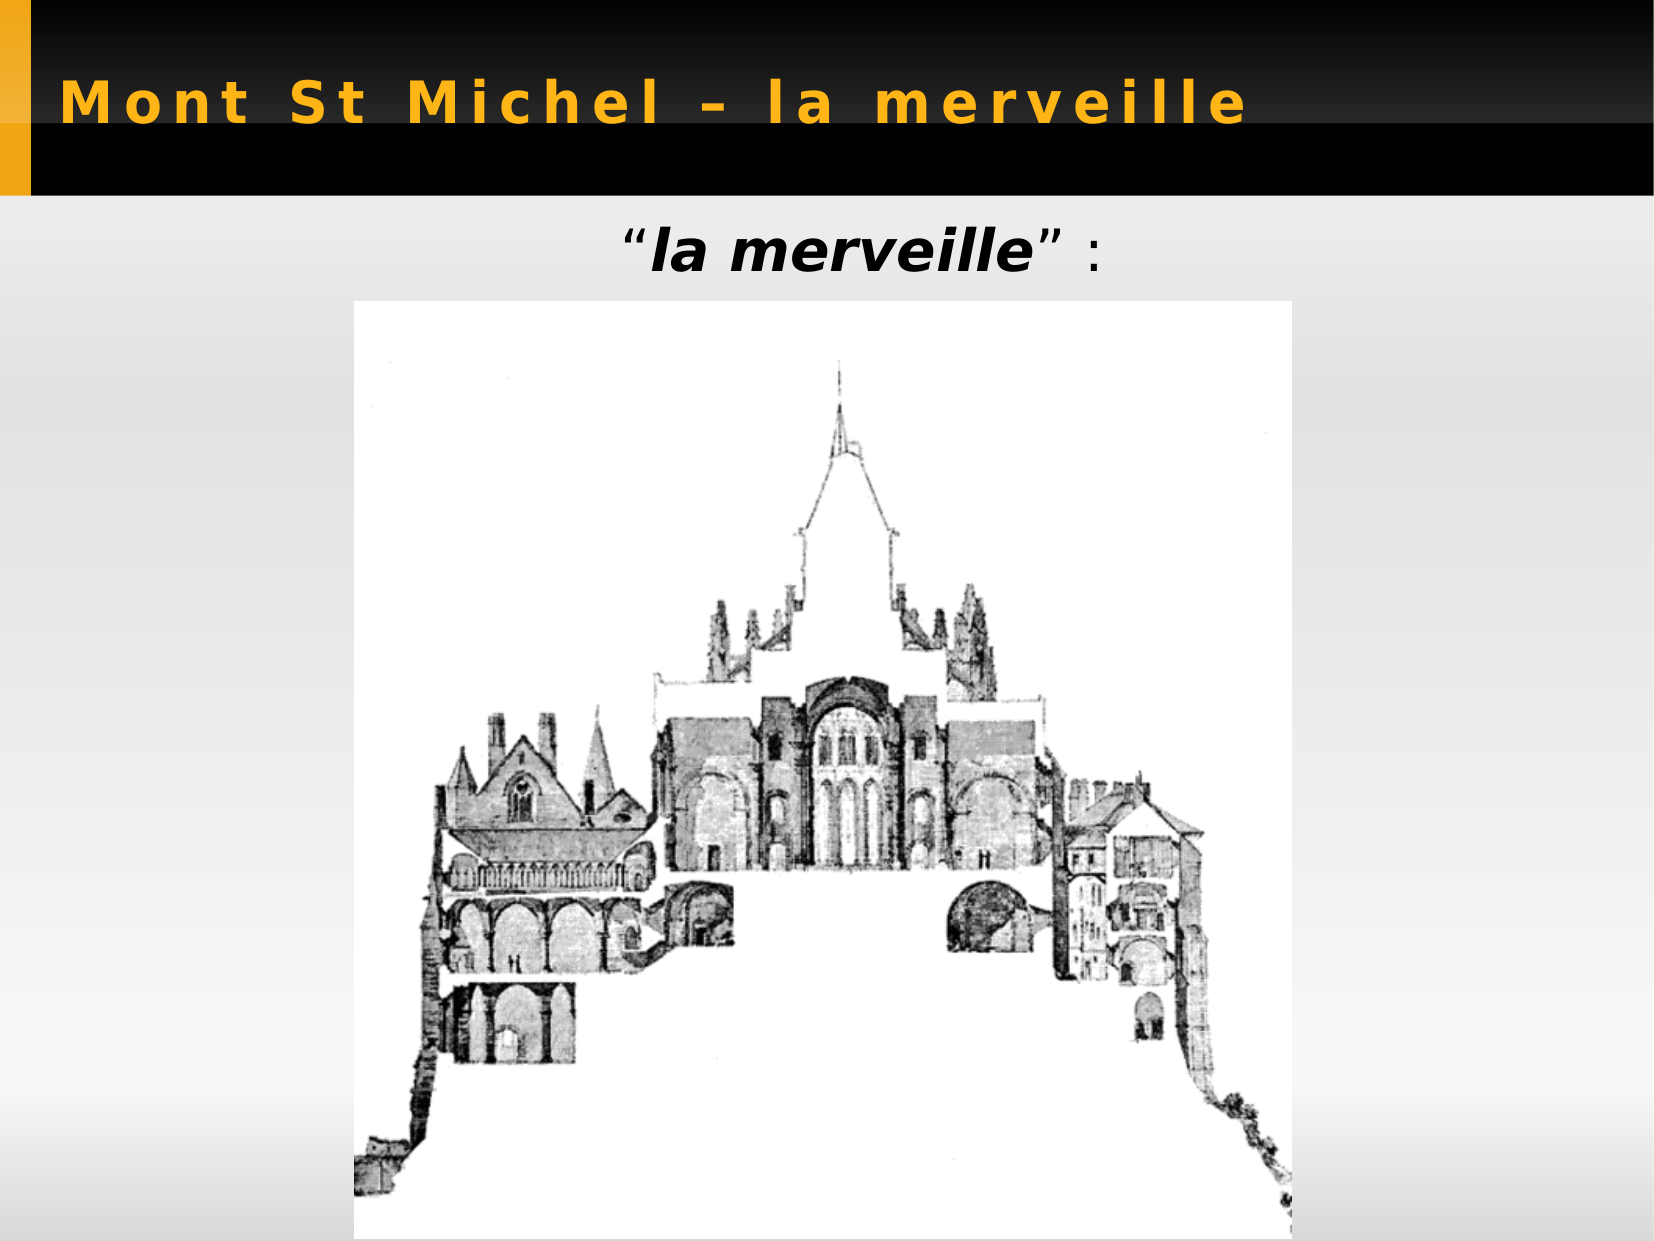

# Mont St Michel – la merveille
“la merveille” :